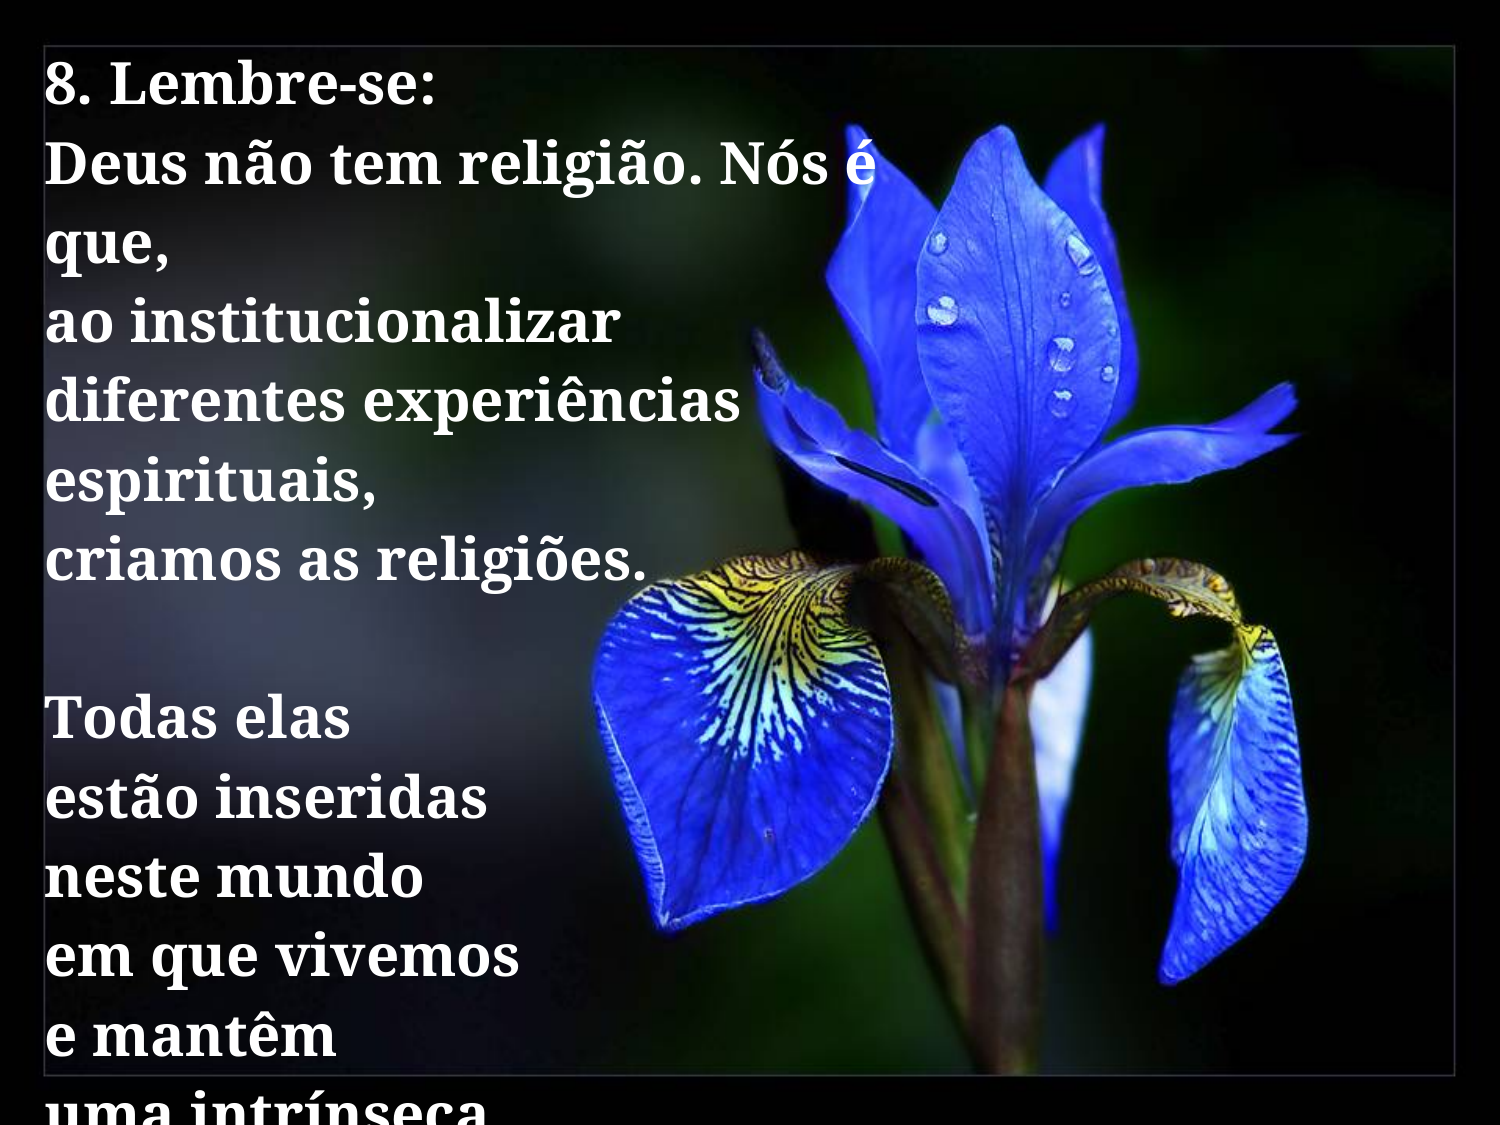

8. Lembre-se:
Deus não tem religião. Nós é que,
ao institucionalizar diferentes experiências espirituais,
criamos as religiões.
Todas elas
estão inseridas
neste mundo
em que vivemos
e mantêm
uma intrínseca
inter-relação.